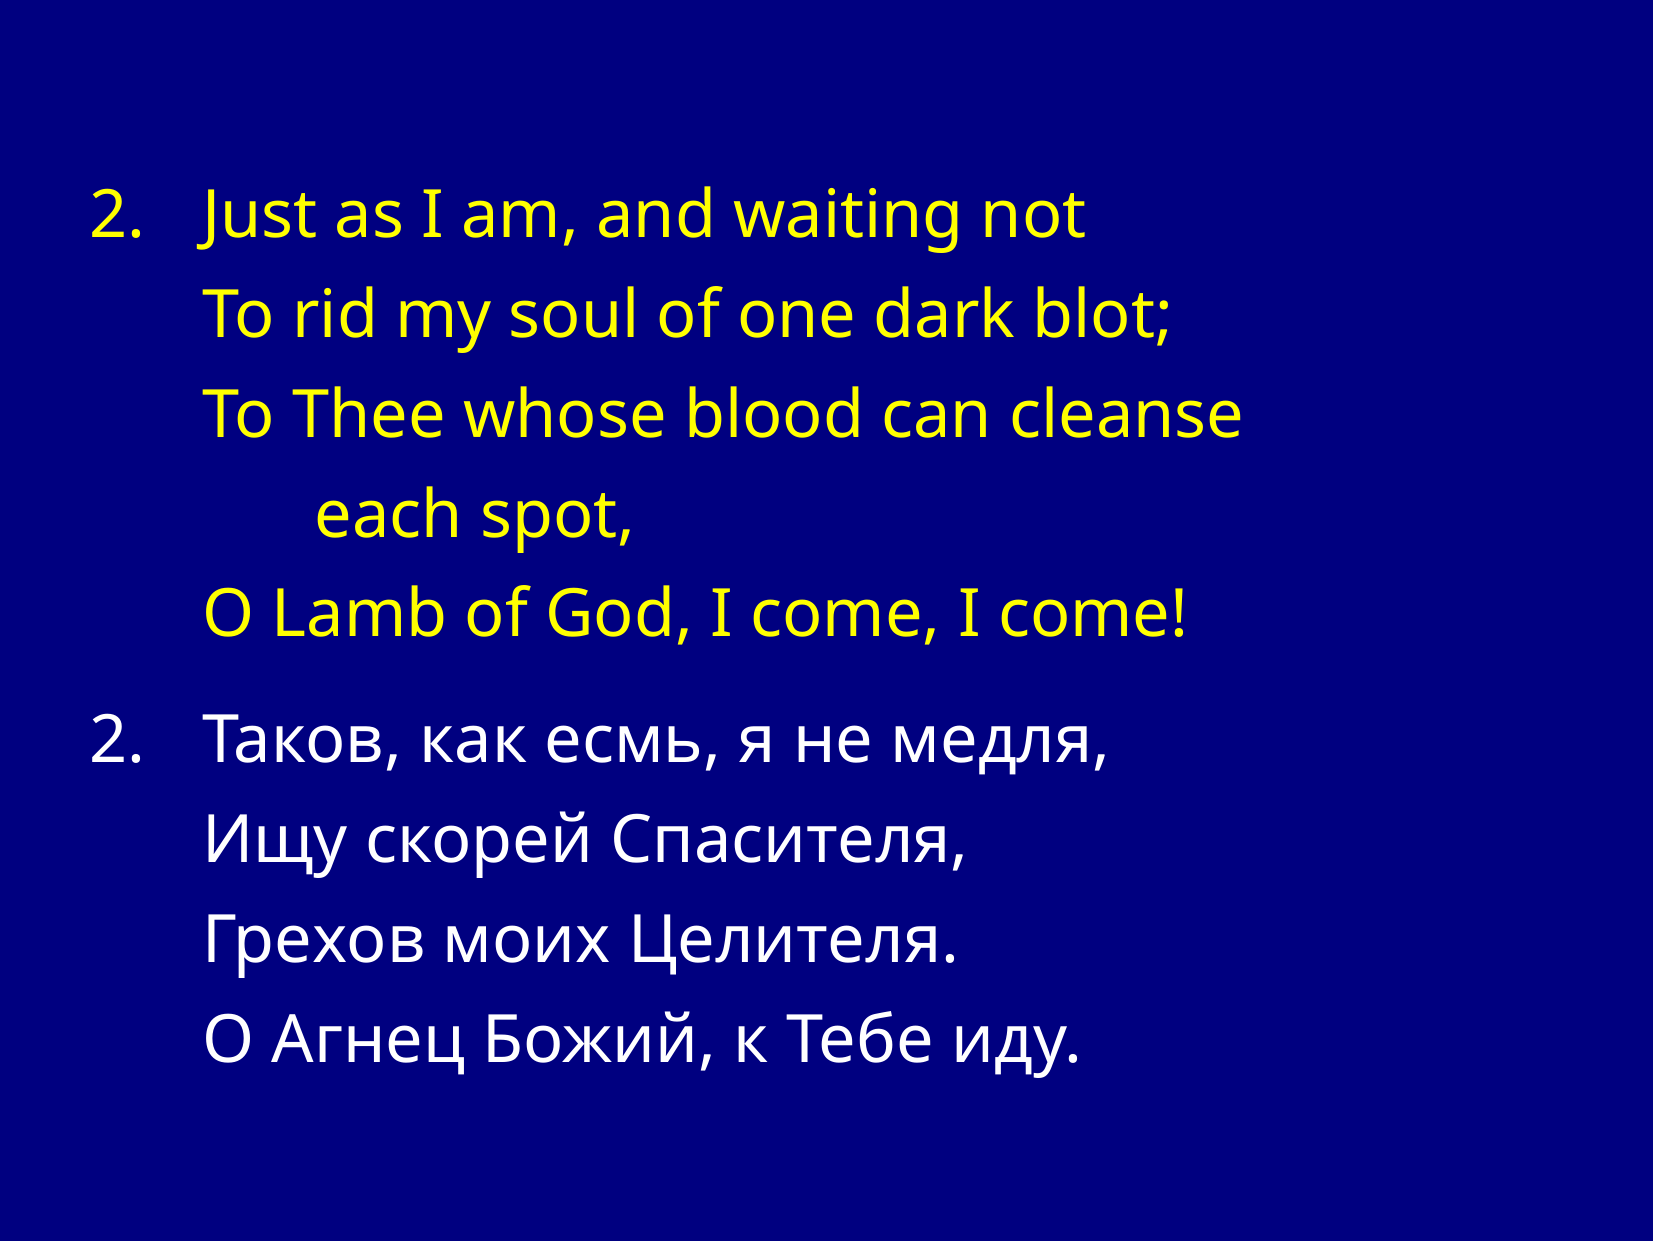

2.	Just as I am, and waiting not
	To rid my soul of one dark blot;
	To Thee whose blood can cleanse
		each spot,
	O Lamb of God, I come, I come!
2.	Таков, как есмь, я не медля,
	Ищу скорей Спасителя,
	Грехов моих Целителя.
	О Агнец Божий, к Тебе иду.